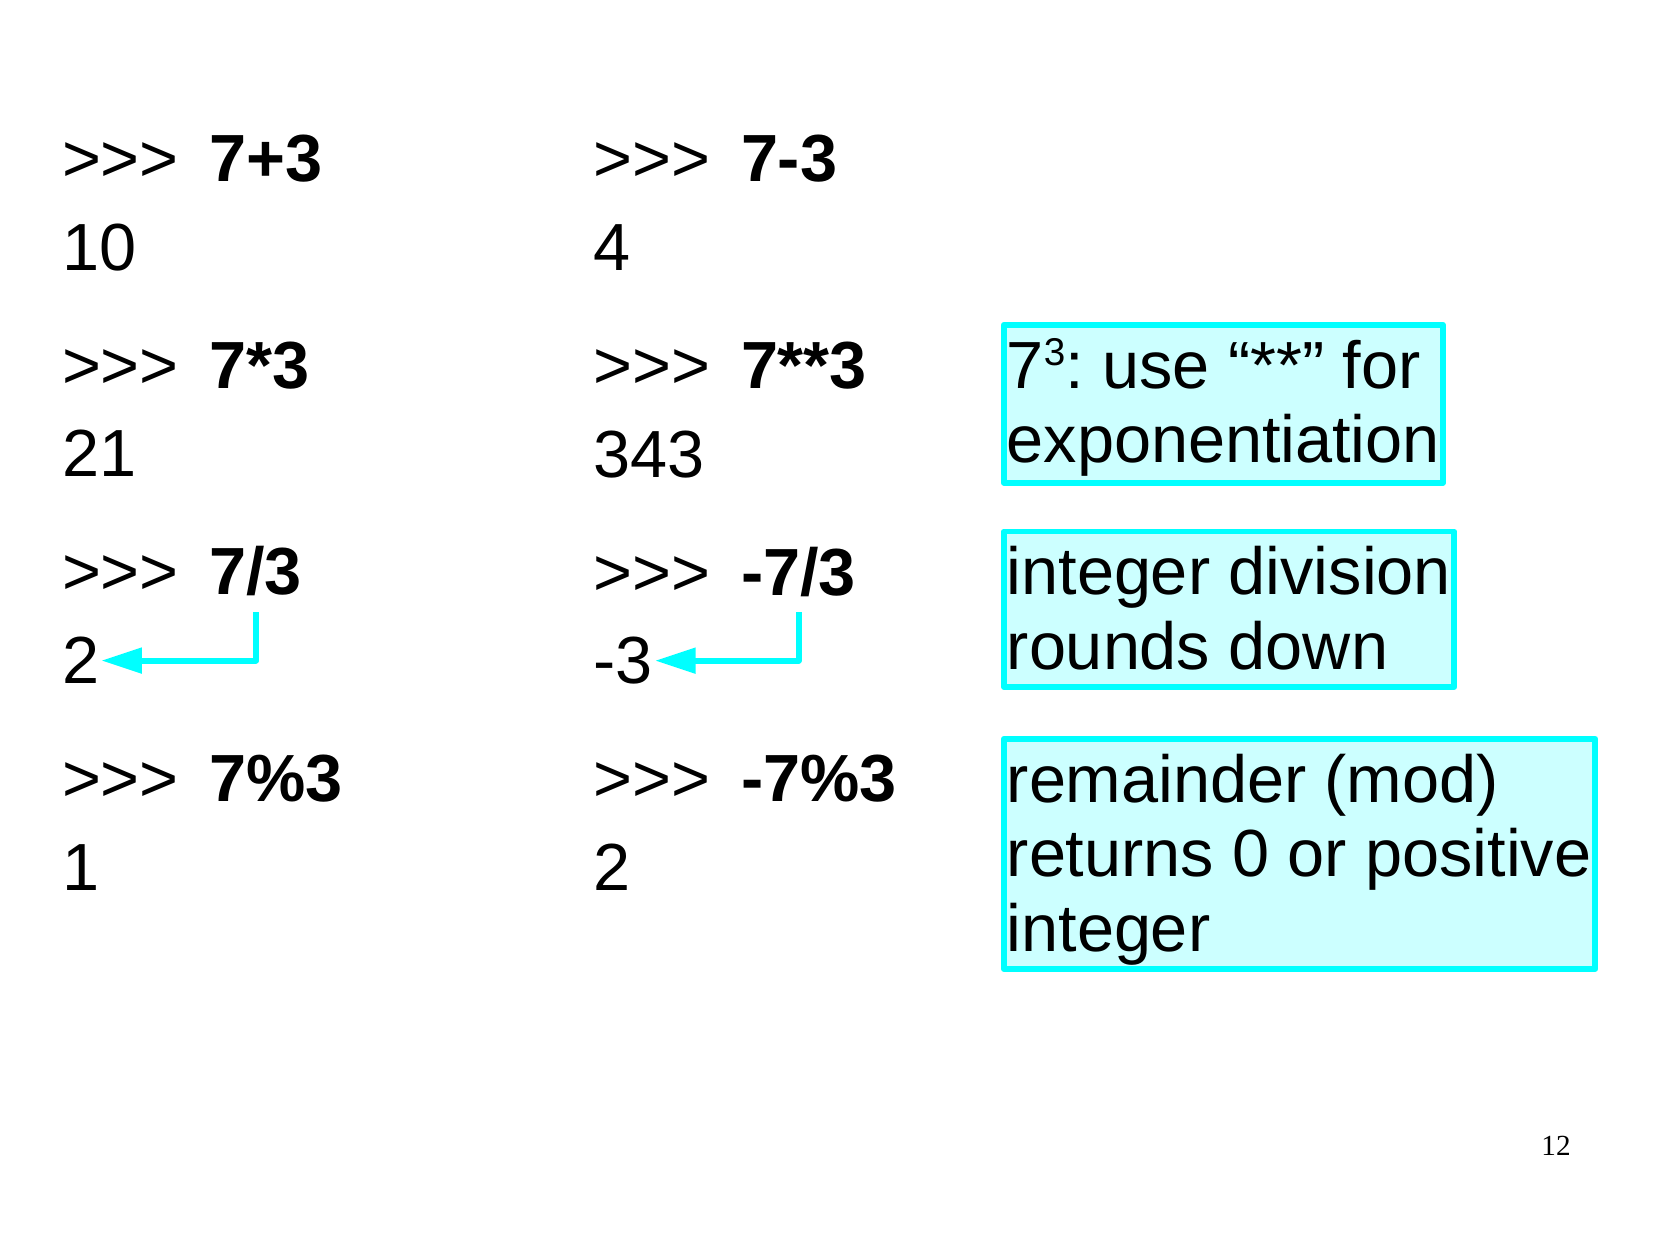

>>>
7+3
>>>
7-3
10
4
73: use “**” for
exponentiation
>>>
7*3
>>>
7**3
21
343
integer division
rounds down
>>>
7/3
>>>
-7/3
2
-3
>>>
7%3
>>>
-7%3
remainder (mod)
returns 0 or positive
integer
1
2
12